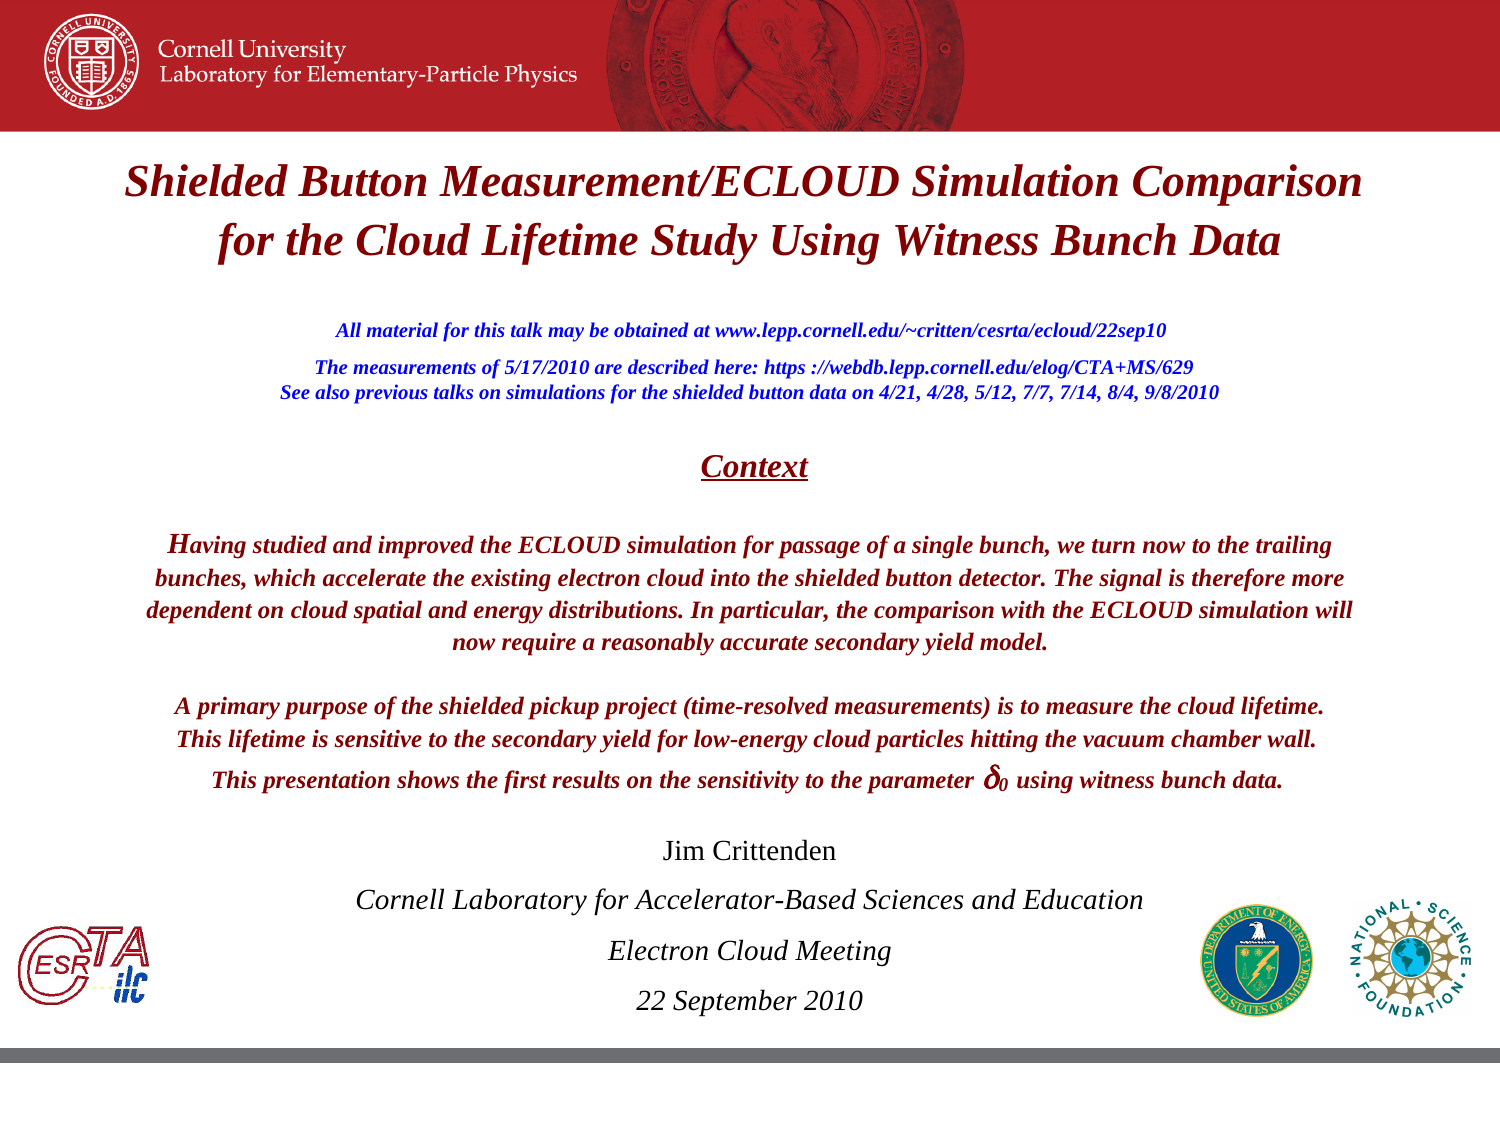

Shielded Button Measurement/ECLOUD Simulation Comparison
for the Cloud Lifetime Study Using Witness Bunch Data
 All material for this talk may be obtained at www.lepp.cornell.edu/~critten/cesrta/ecloud/22sep10
 The measurements of 5/17/2010 are described here: https ://webdb.lepp.cornell.edu/elog/CTA+MS/629
See also previous talks on simulations for the shielded button data on 4/21, 4/28, 5/12, 7/7, 7/14, 8/4, 9/8/2010
 Context
Having studied and improved the ECLOUD simulation for passage of a single bunch, we turn now to the trailing bunches, which accelerate the existing electron cloud into the shielded button detector. The signal is therefore more dependent on cloud spatial and energy distributions. In particular, the comparison with the ECLOUD simulation will now require a reasonably accurate secondary yield model.
A primary purpose of the shielded pickup project (time-resolved measurements) is to measure the cloud lifetime.
This lifetime is sensitive to the secondary yield for low-energy cloud particles hitting the vacuum chamber wall.
This presentation shows the first results on the sensitivity to the parameter d0 using witness bunch data.
# Jim Crittenden
Cornell Laboratory for Accelerator-Based Sciences and Education
Electron Cloud Meeting
22 September 2010